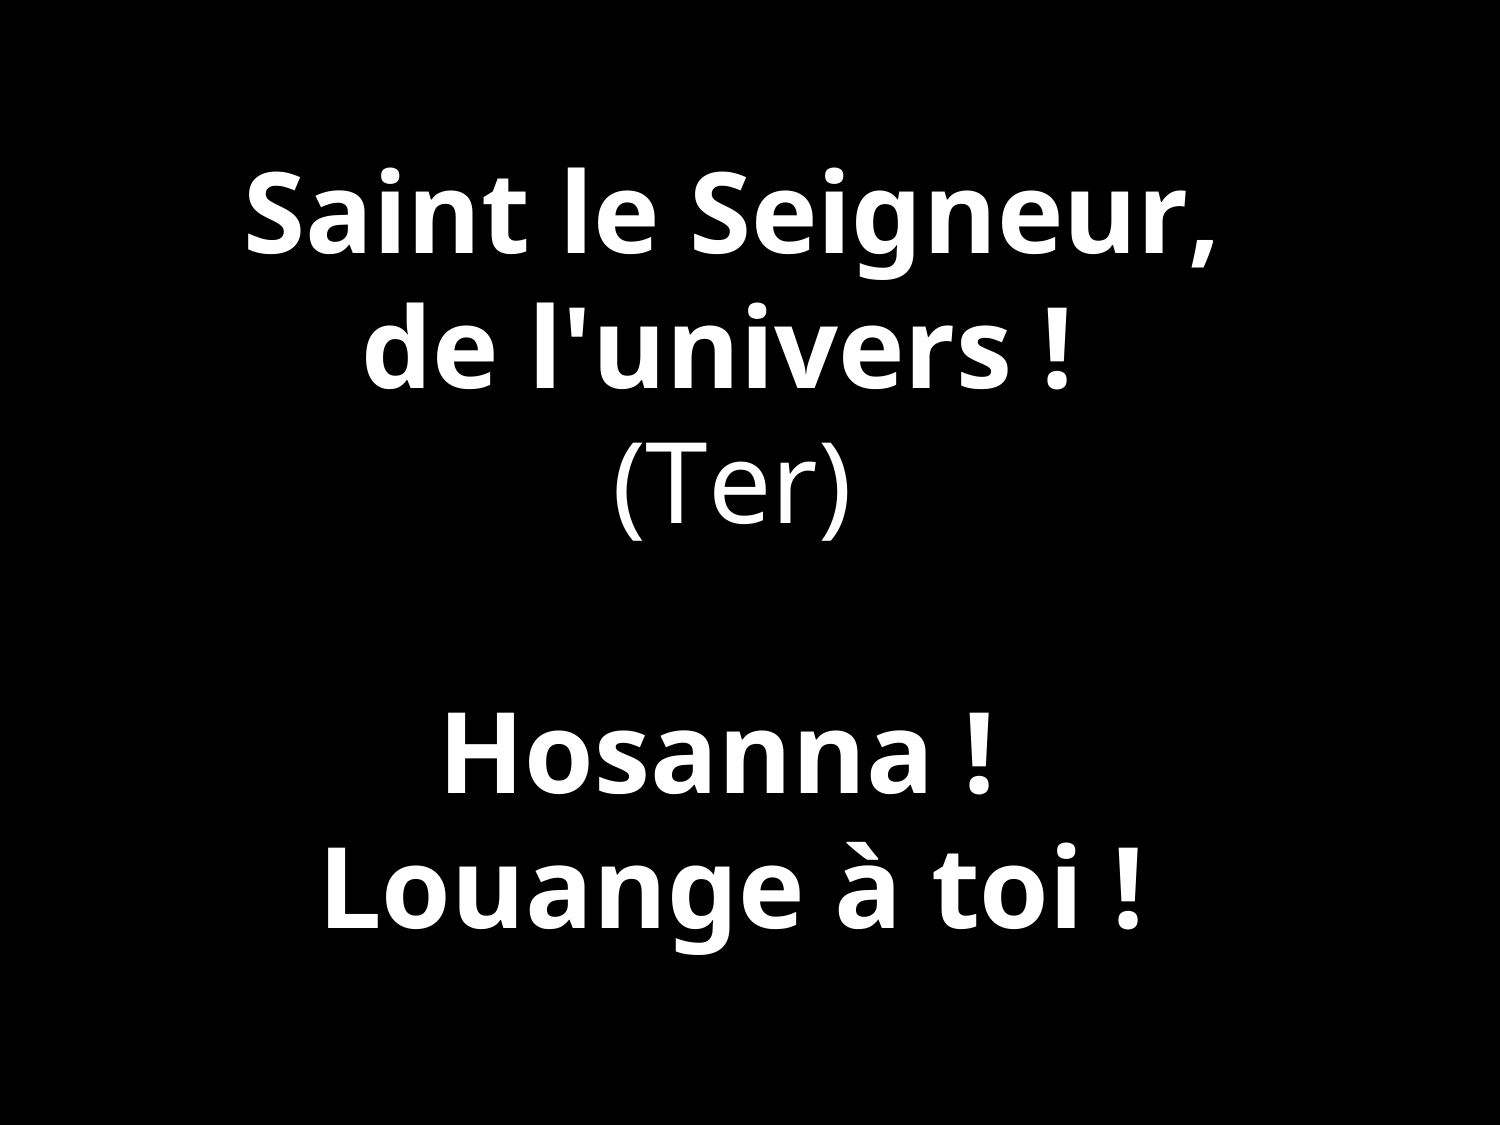

Saint le Seigneur,
de l'univers !
(Ter)
Hosanna !
Louange à toi !